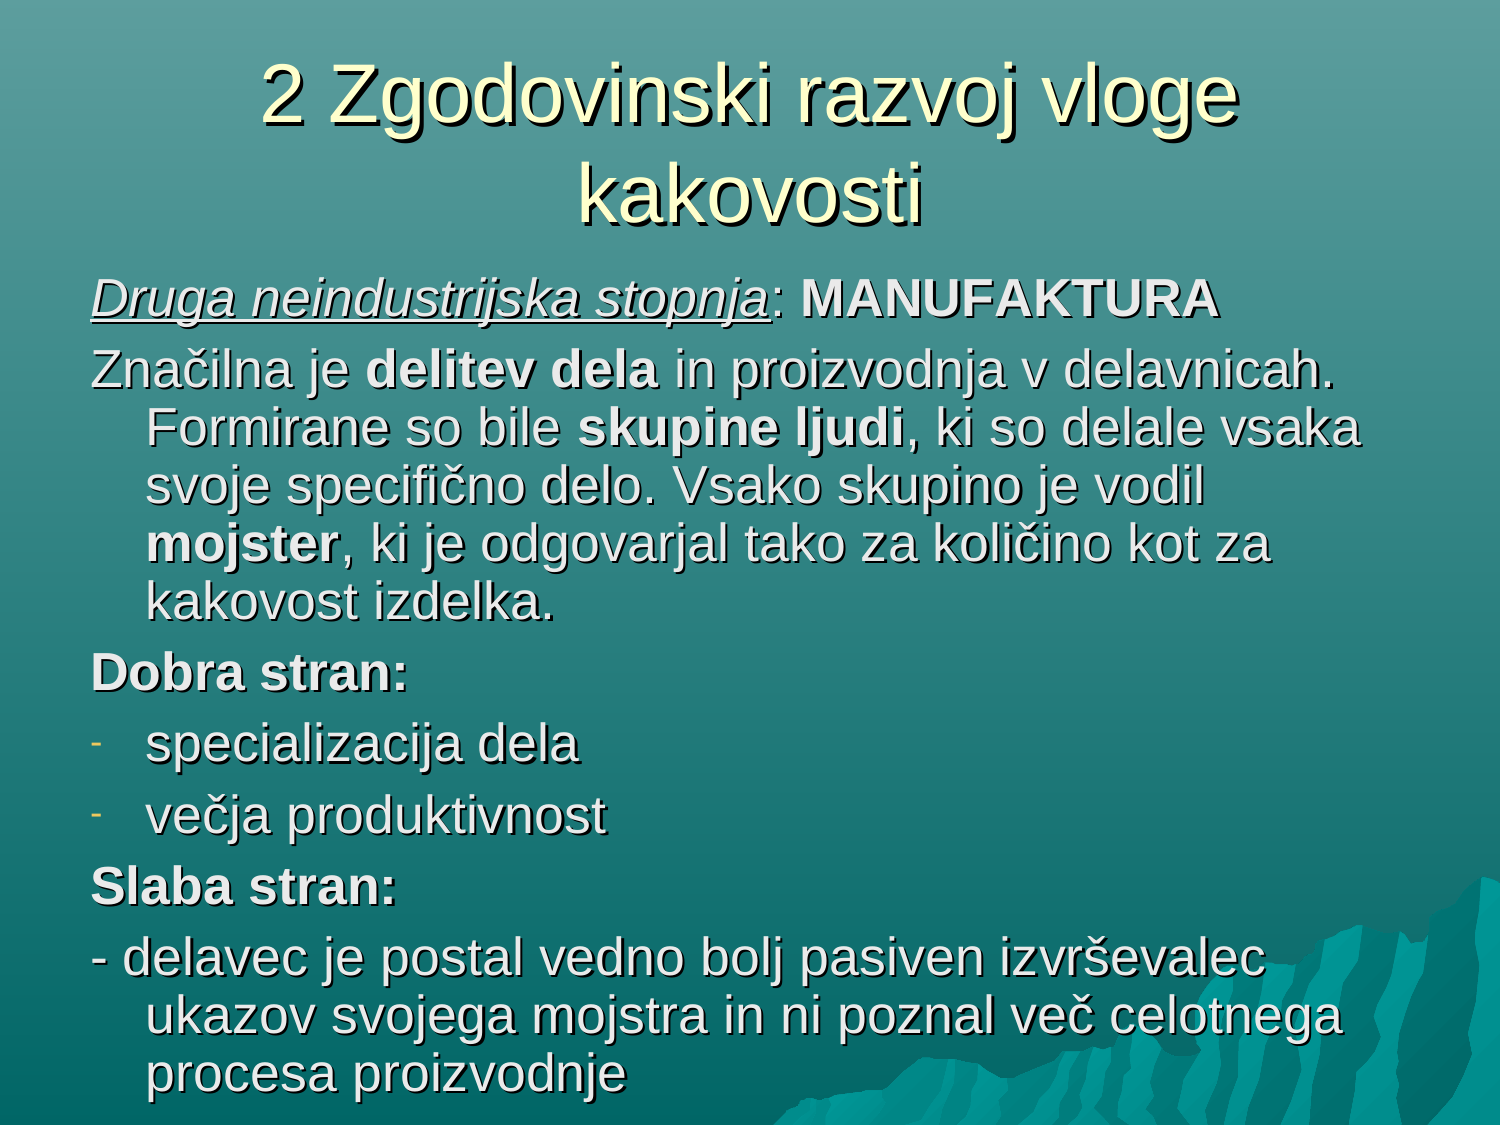

# 2 Zgodovinski razvoj vloge kakovosti
Druga neindustrijska stopnja: MANUFAKTURA
Značilna je delitev dela in proizvodnja v delavnicah. Formirane so bile skupine ljudi, ki so delale vsaka svoje specifično delo. Vsako skupino je vodil mojster, ki je odgovarjal tako za količino kot za kakovost izdelka.
Dobra stran:
specializacija dela
večja produktivnost
Slaba stran:
- delavec je postal vedno bolj pasiven izvrševalec ukazov svojega mojstra in ni poznal več celotnega procesa proizvodnje